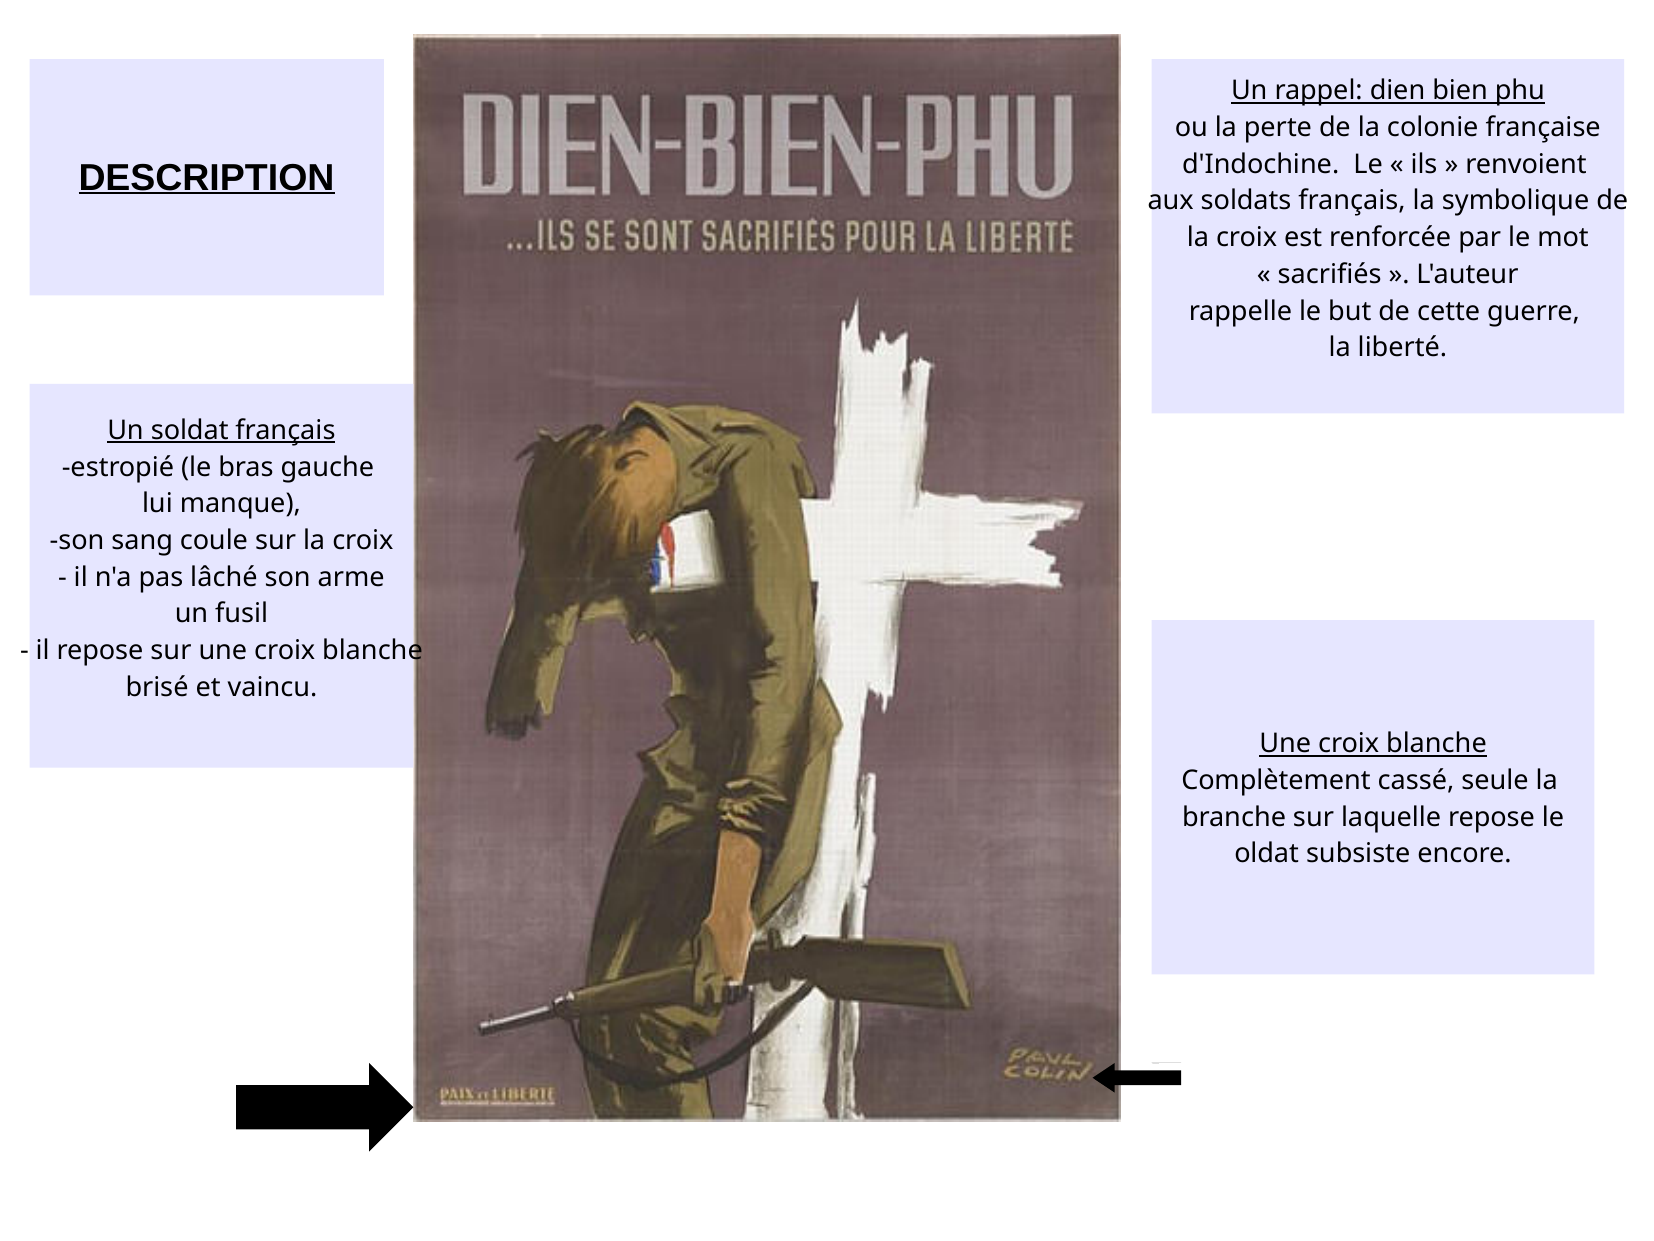

DESCRIPTION
Un rappel: dien bien phu
ou la perte de la colonie française
 d'Indochine. Le « ils » renvoient
aux soldats français, la symbolique de
 la croix est renforcée par le mot
« sacrifiés ». L'auteur
rappelle le but de cette guerre,
la liberté.
Un soldat français
-estropié (le bras gauche
lui manque),
-son sang coule sur la croix
- il n'a pas lâché son arme
un fusil
- il repose sur une croix blanche
brisé et vaincu.
Une croix blanche
Complètement cassé, seule la
branche sur laquelle repose le
oldat subsiste encore.